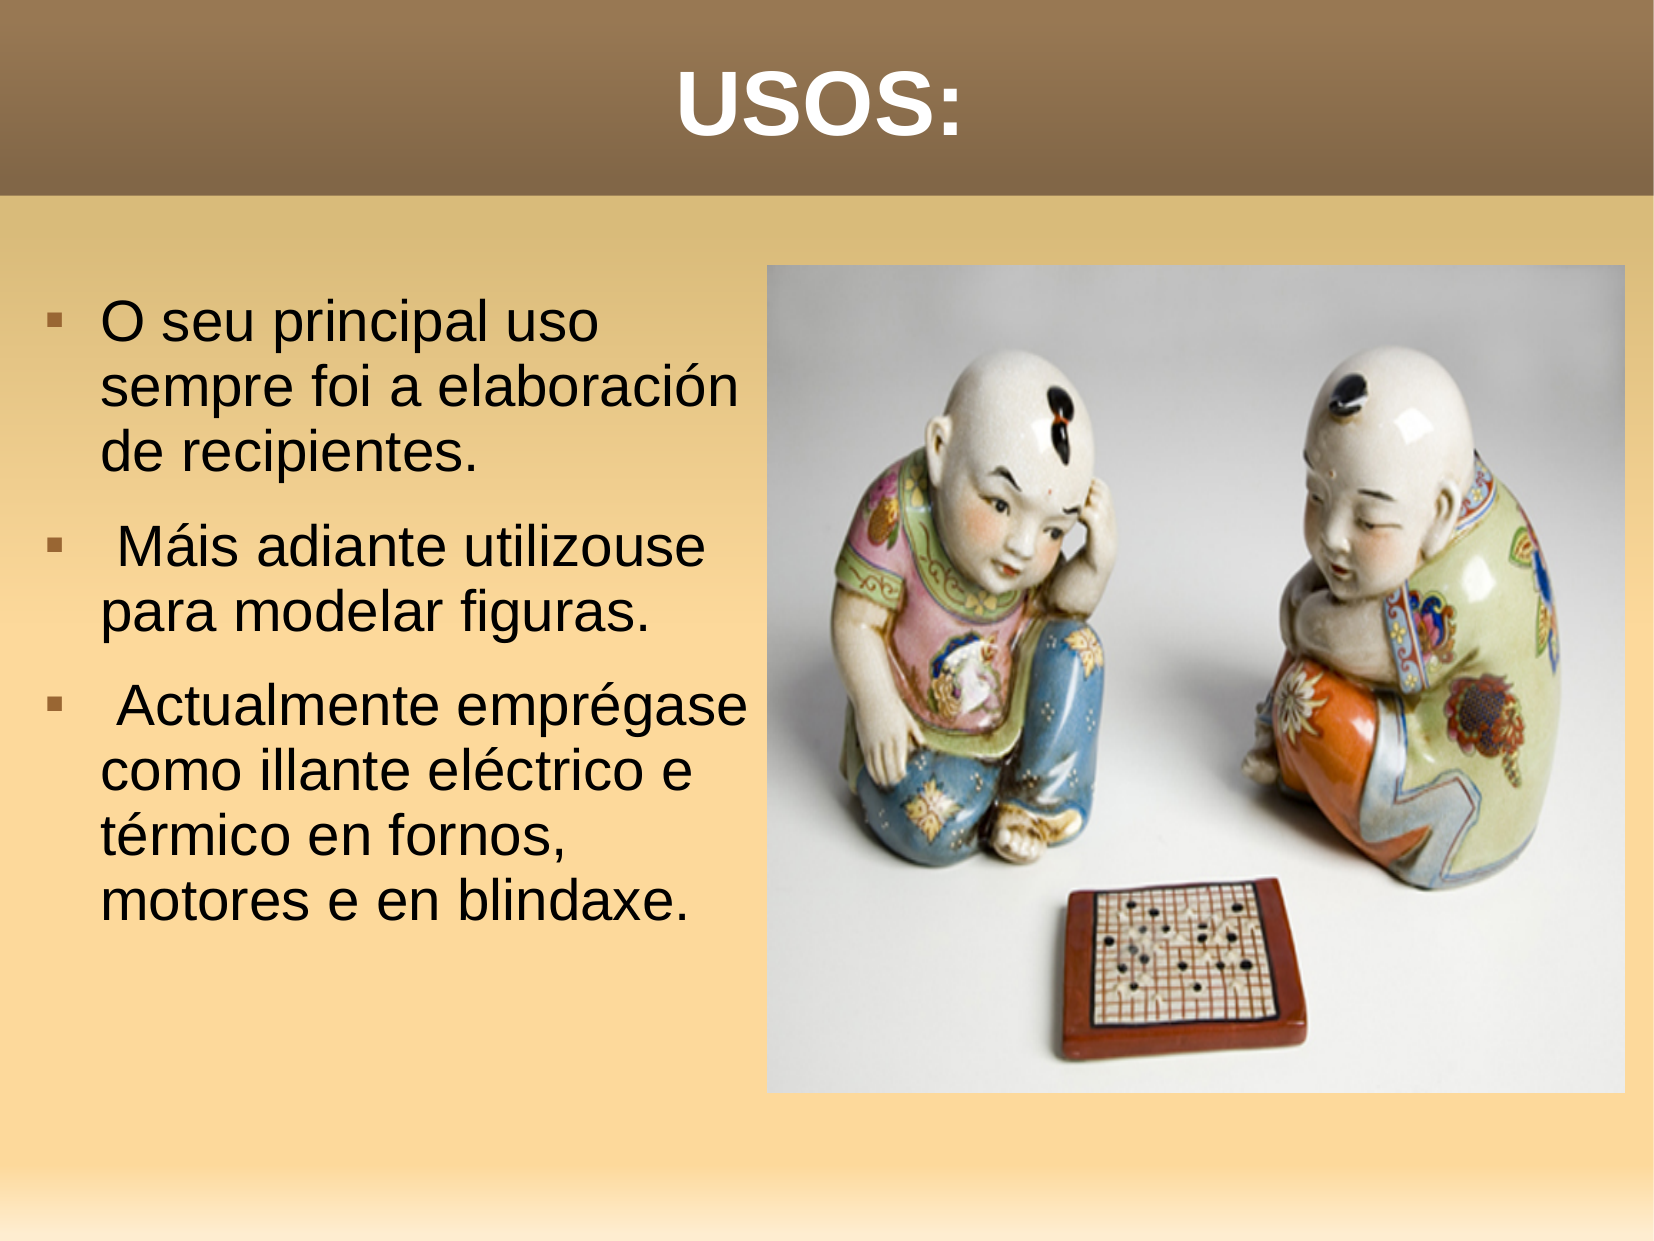

# USOS:
O seu principal uso sempre foi a elaboración de recipientes.
 Máis adiante utilizouse para modelar figuras.
 Actualmente emprégase como illante eléctrico e térmico en fornos, motores e en blindaxe.